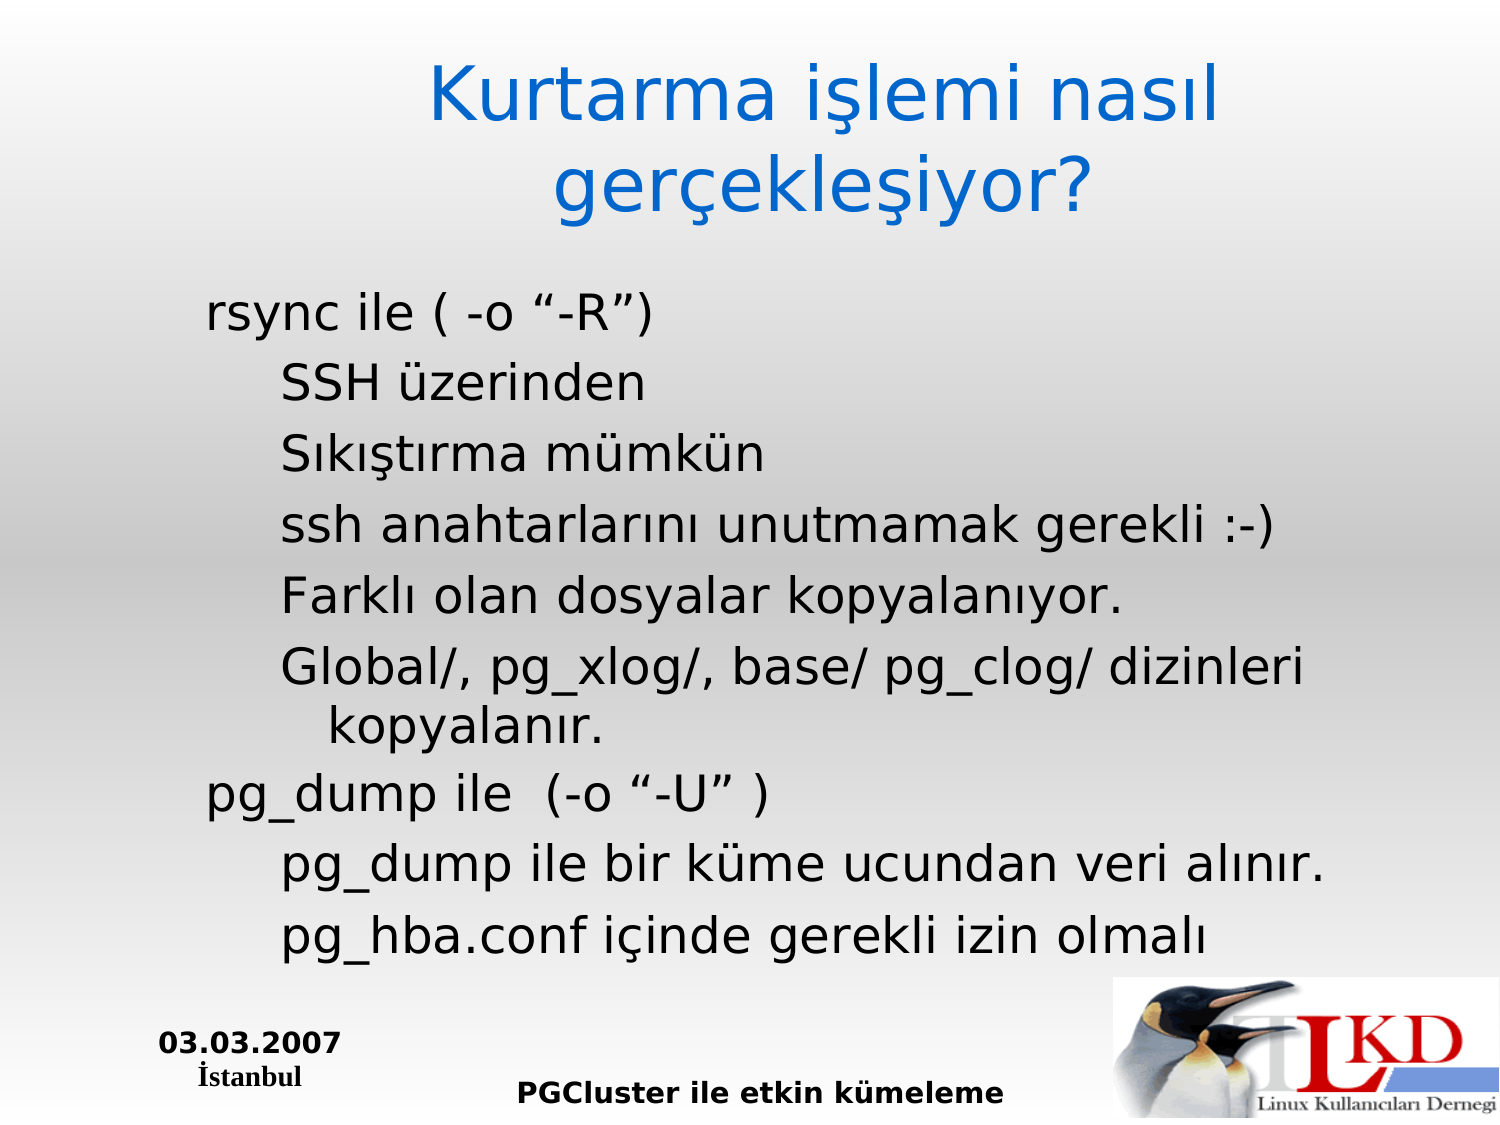

# Kurtarma işlemi nasıl gerçekleşiyor?
rsync ile ( -o “-R”)
SSH üzerinden
Sıkıştırma mümkün
ssh anahtarlarını unutmamak gerekli :-)
Farklı olan dosyalar kopyalanıyor.
Global/, pg_xlog/, base/ pg_clog/ dizinleri kopyalanır.
pg_dump ile (-o “-U” )
pg_dump ile bir küme ucundan veri alınır.
pg_hba.conf içinde gerekli izin olmalı